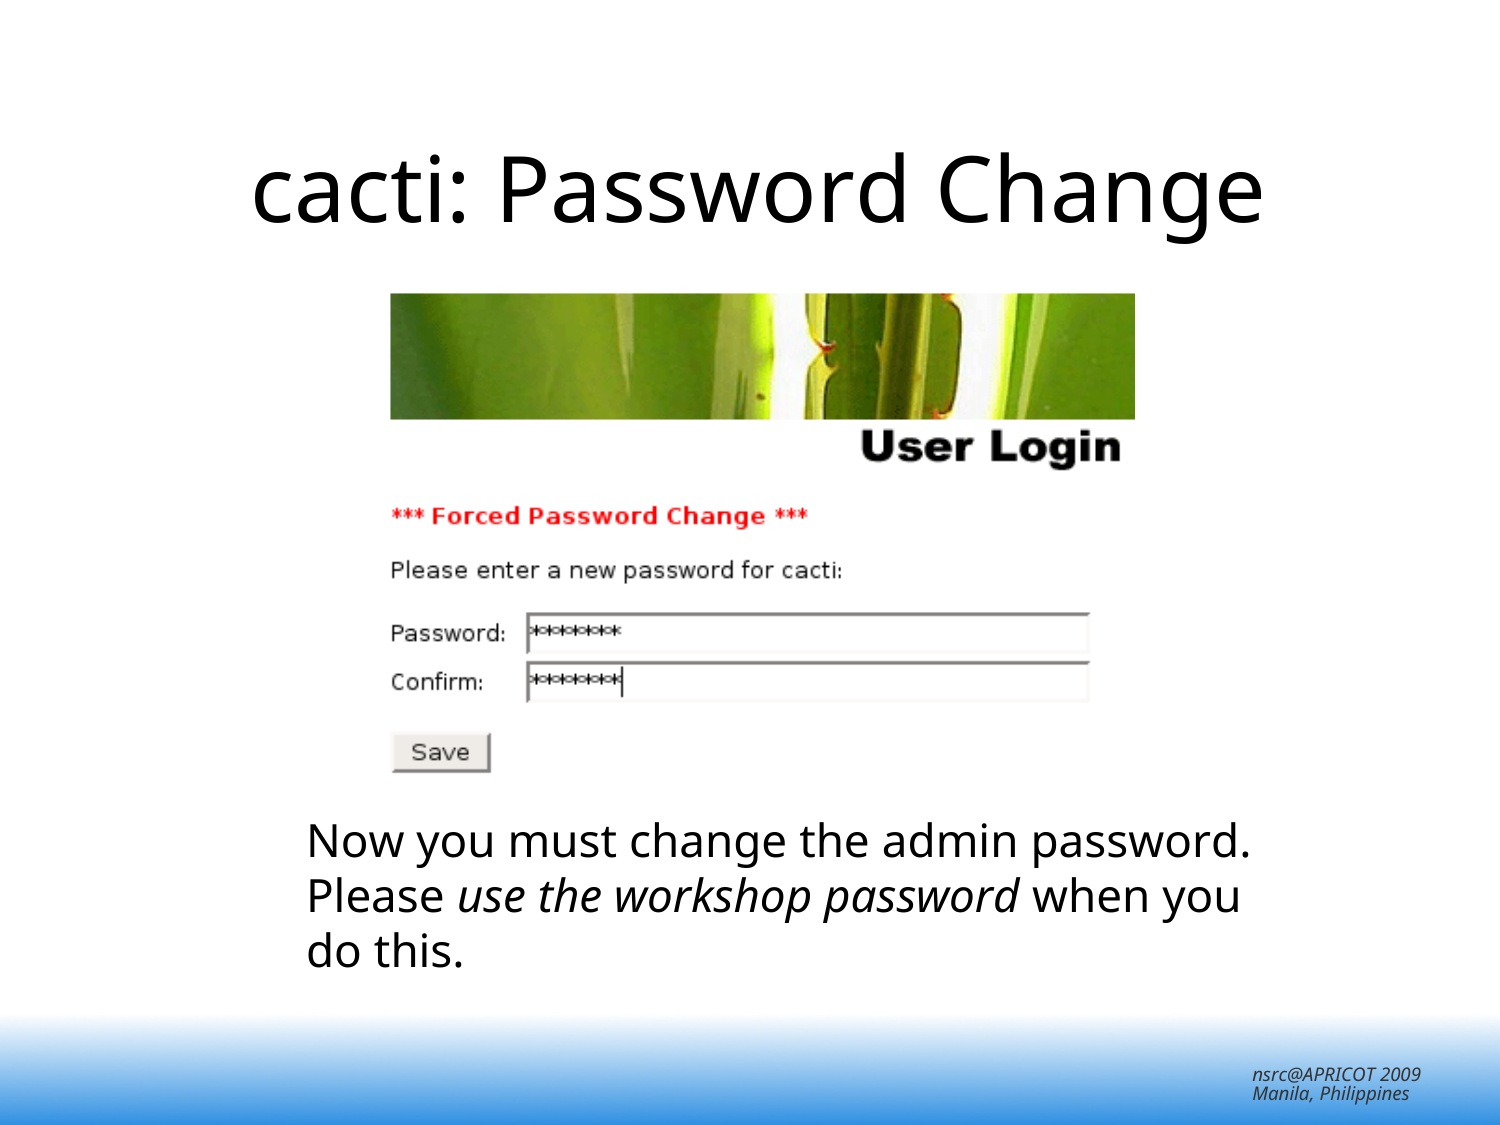

# cacti: Password Change
Now you must change the admin password. Please use the workshop password when you do this.